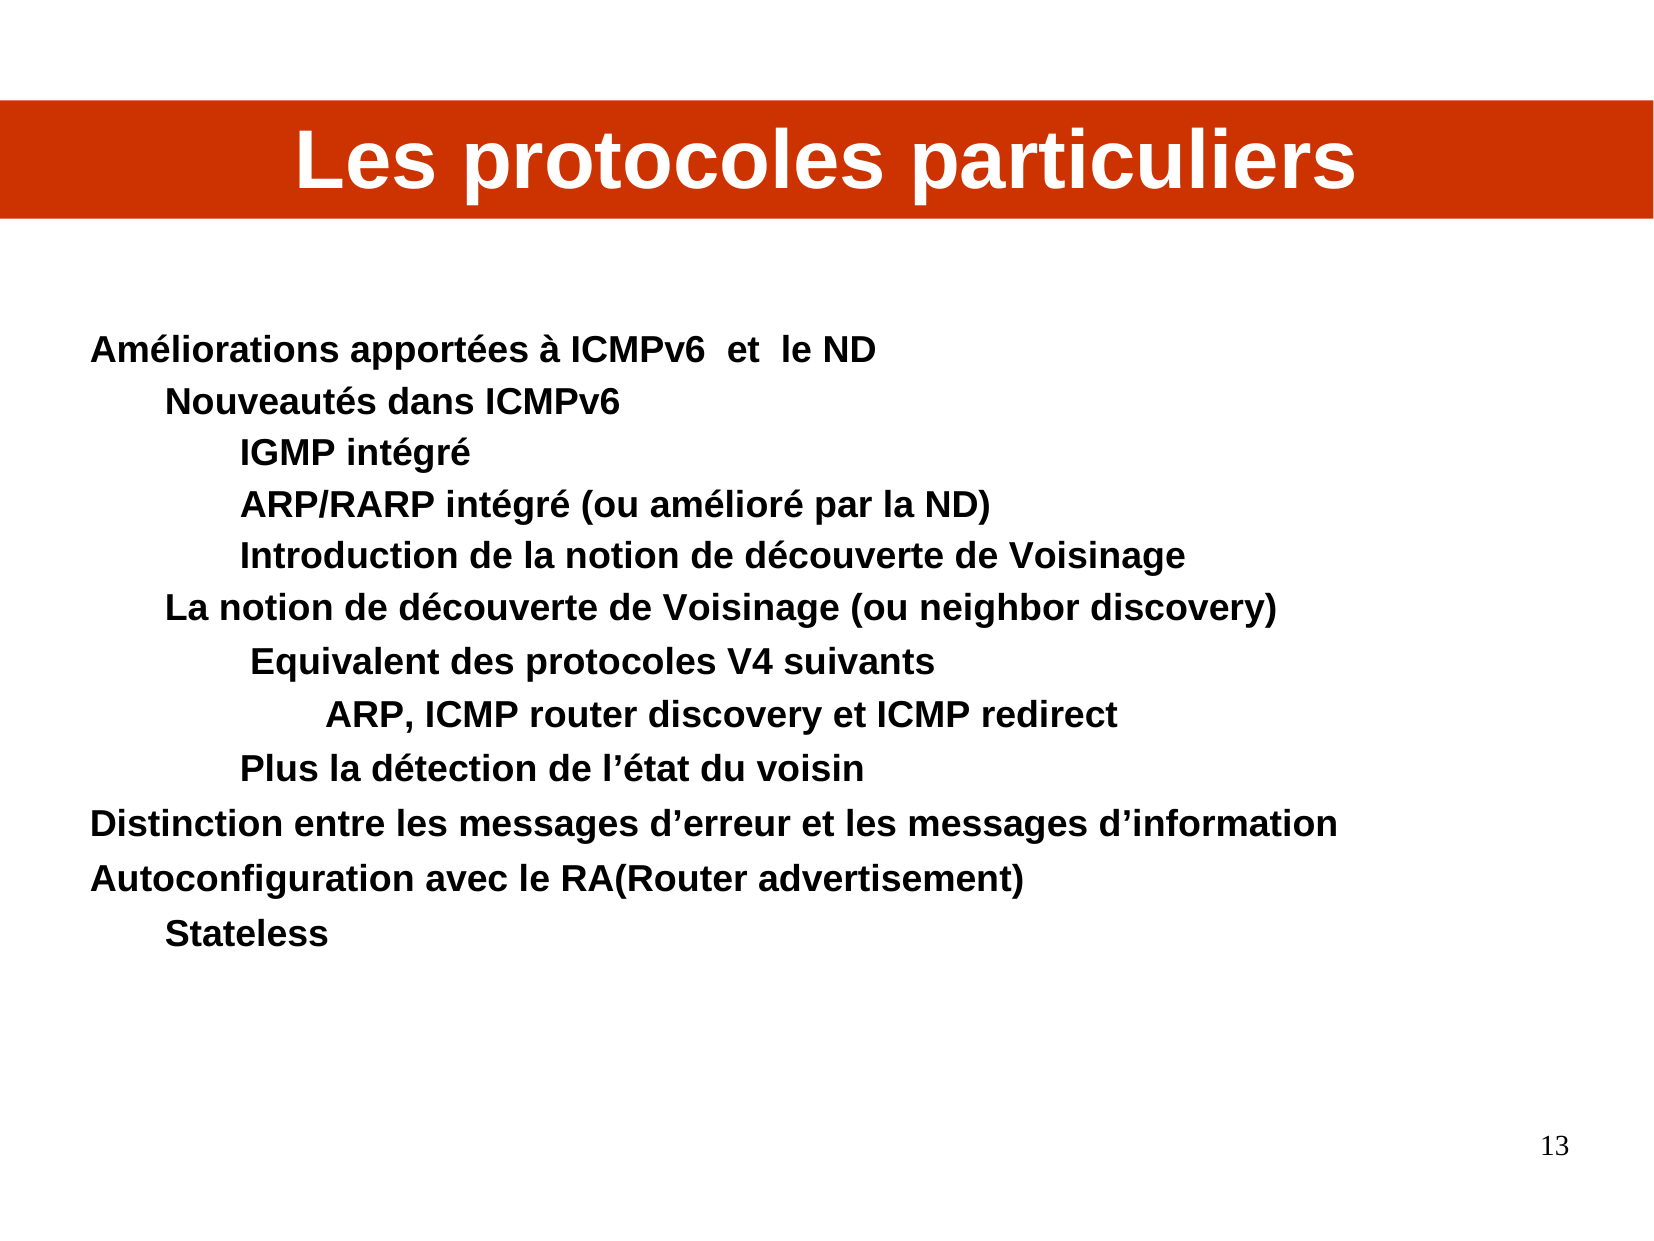

# Les protocoles particuliers
Améliorations apportées à ICMPv6 et le ND
Nouveautés dans ICMPv6
IGMP intégré
ARP/RARP intégré (ou amélioré par la ND)‏
Introduction de la notion de découverte de Voisinage
La notion de découverte de Voisinage (ou neighbor discovery)‏
 Equivalent des protocoles V4 suivants
 ARP, ICMP router discovery et ICMP redirect
Plus la détection de l’état du voisin
Distinction entre les messages d’erreur et les messages d’information
Autoconfiguration avec le RA(Router advertisement)‏
Stateless